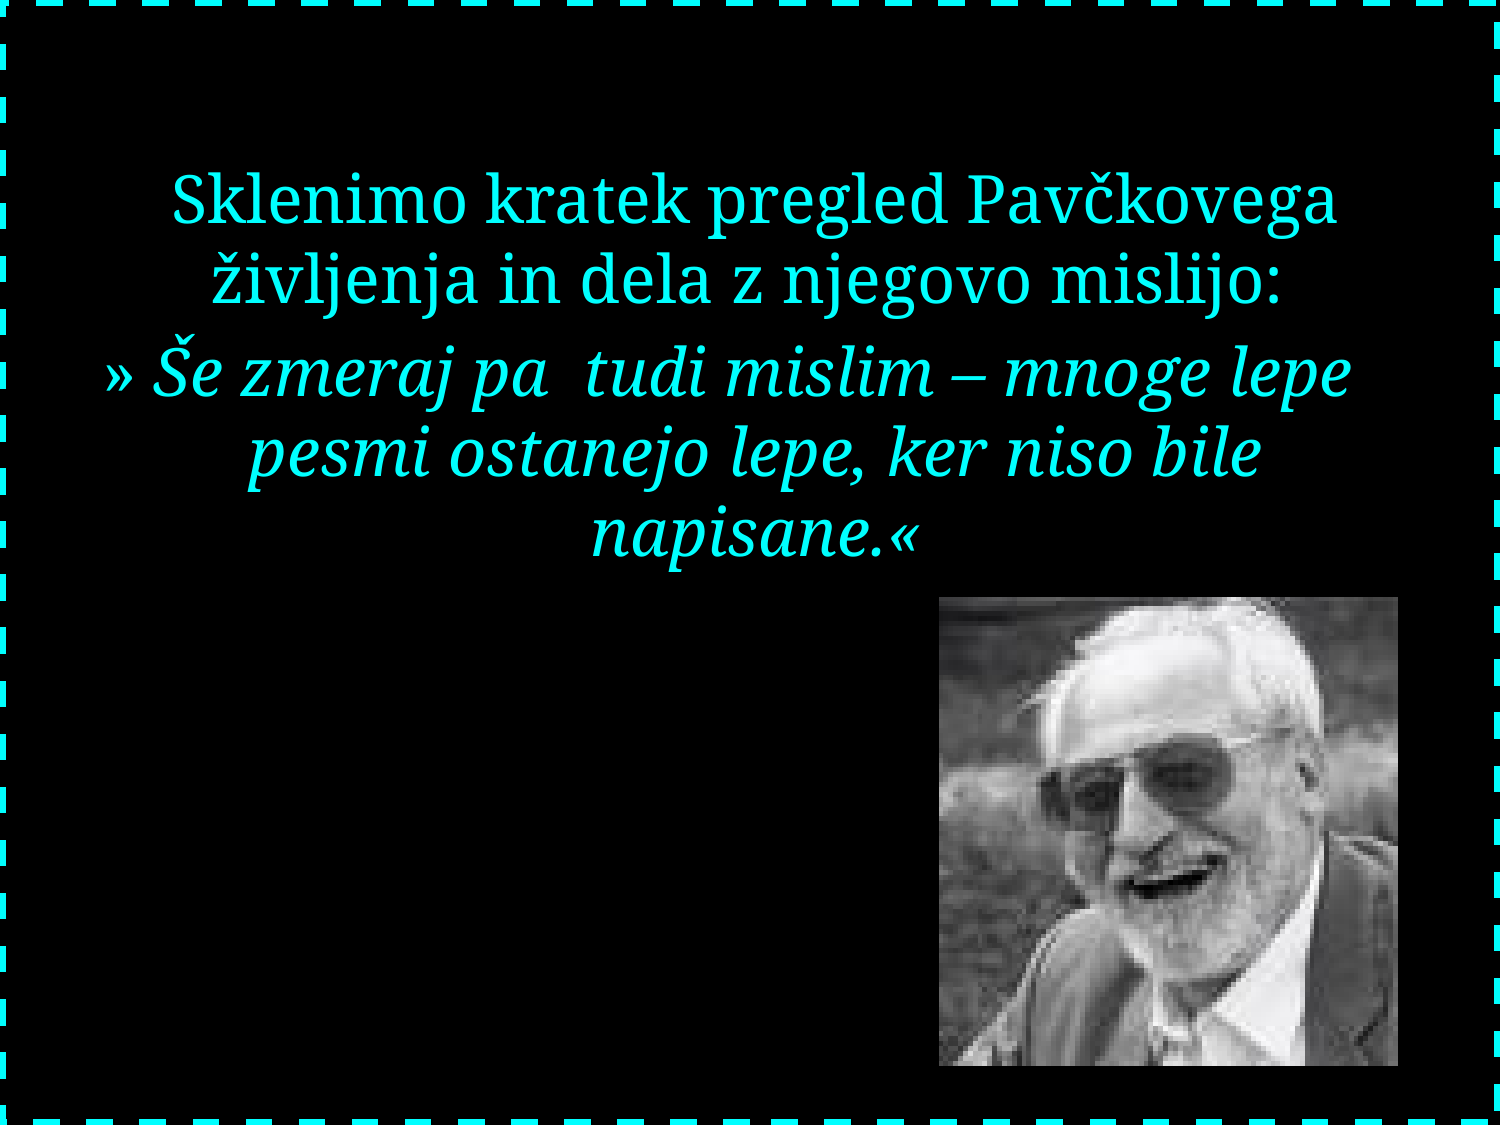

# Sklenimo kratek pregled Pavčkovega življenja in dela z njegovo mislijo:
» Še zmeraj pa tudi mislim – mnoge lepe pesmi ostanejo lepe, ker niso bile napisane.«